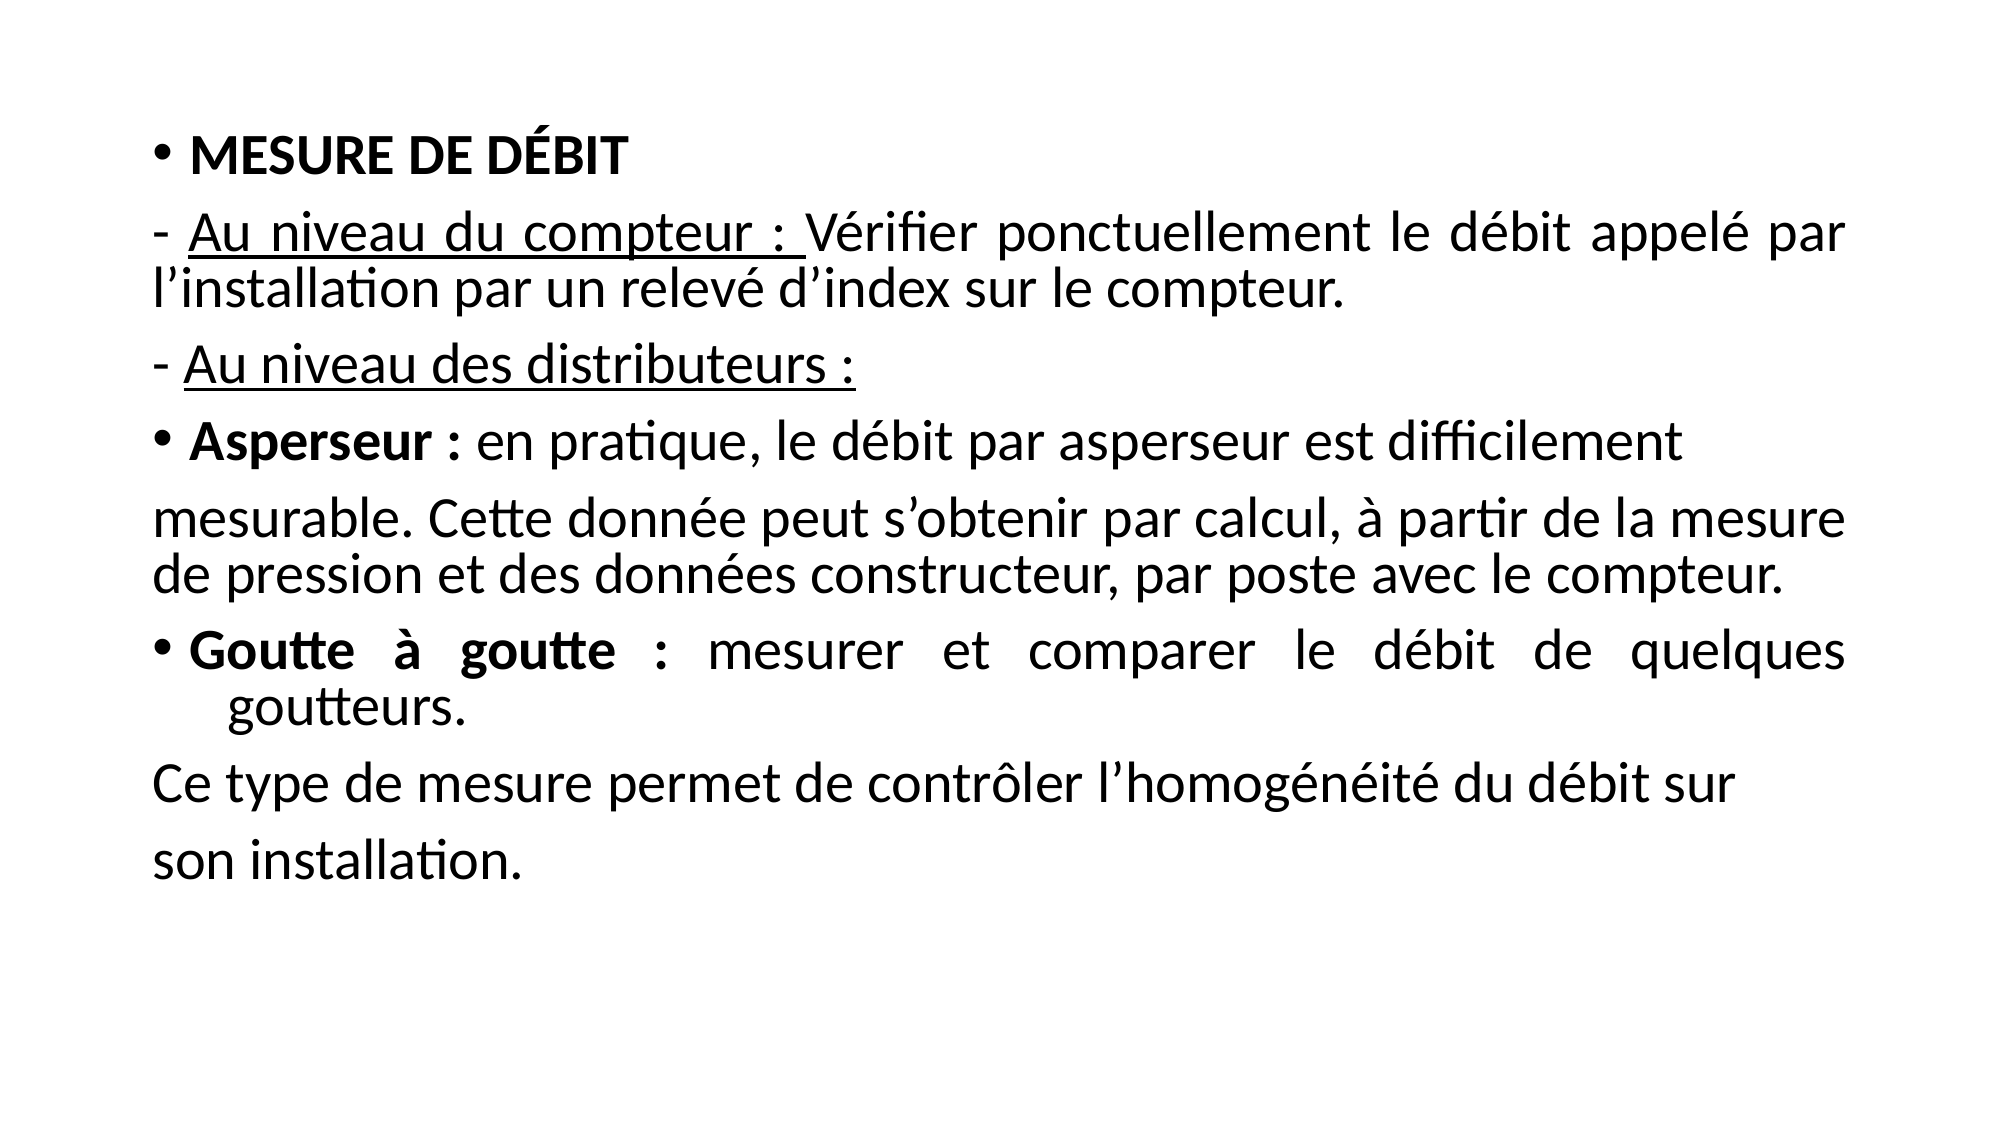

# MESURE DE DÉBIT
- Au niveau du compteur : Vérifier ponctuellement le débit appelé par l’installation par un relevé d’index sur le compteur.
- Au niveau des distributeurs :
Asperseur : en pratique, le débit par asperseur est difficilement
mesurable. Cette donnée peut s’obtenir par calcul, à partir de la mesure de pression et des données constructeur, par poste avec le compteur.
Goutte à goutte : mesurer et comparer le débit de quelques goutteurs.
Ce type de mesure permet de contrôler l’homogénéité du débit sur
son installation.